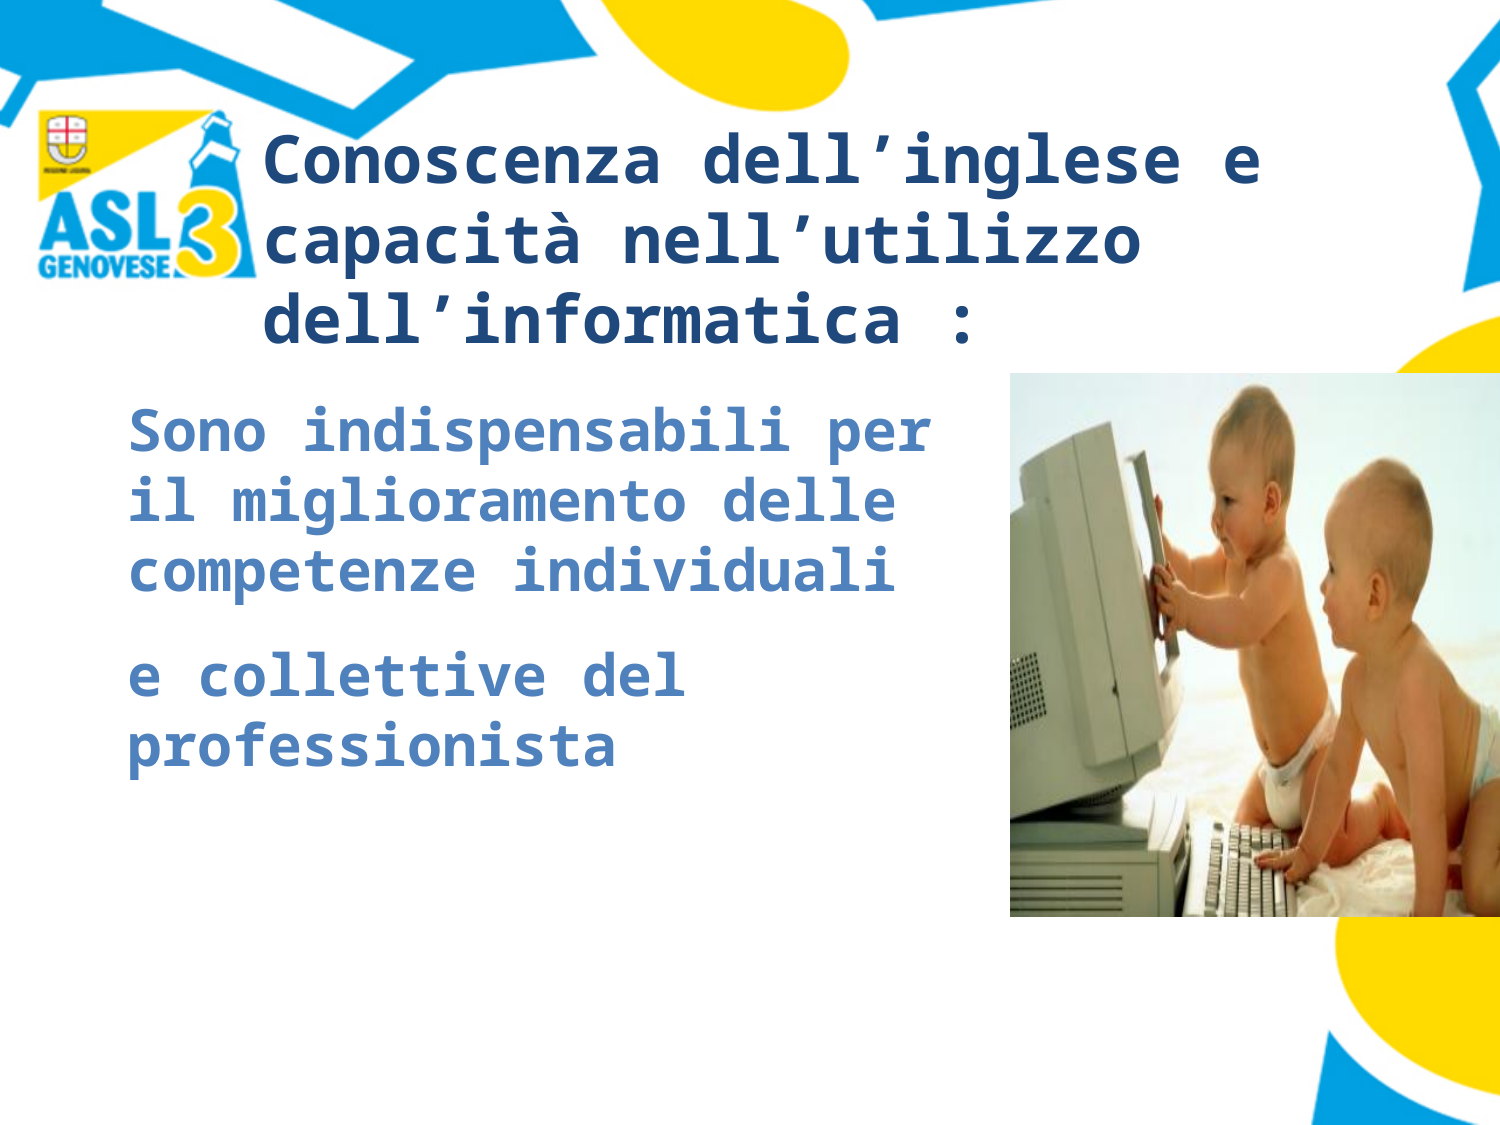

Conoscenza dell’inglese e capacità nell’utilizzo dell’informatica :
Sono indispensabili per il miglioramento delle competenze individuali
e collettive del professionista